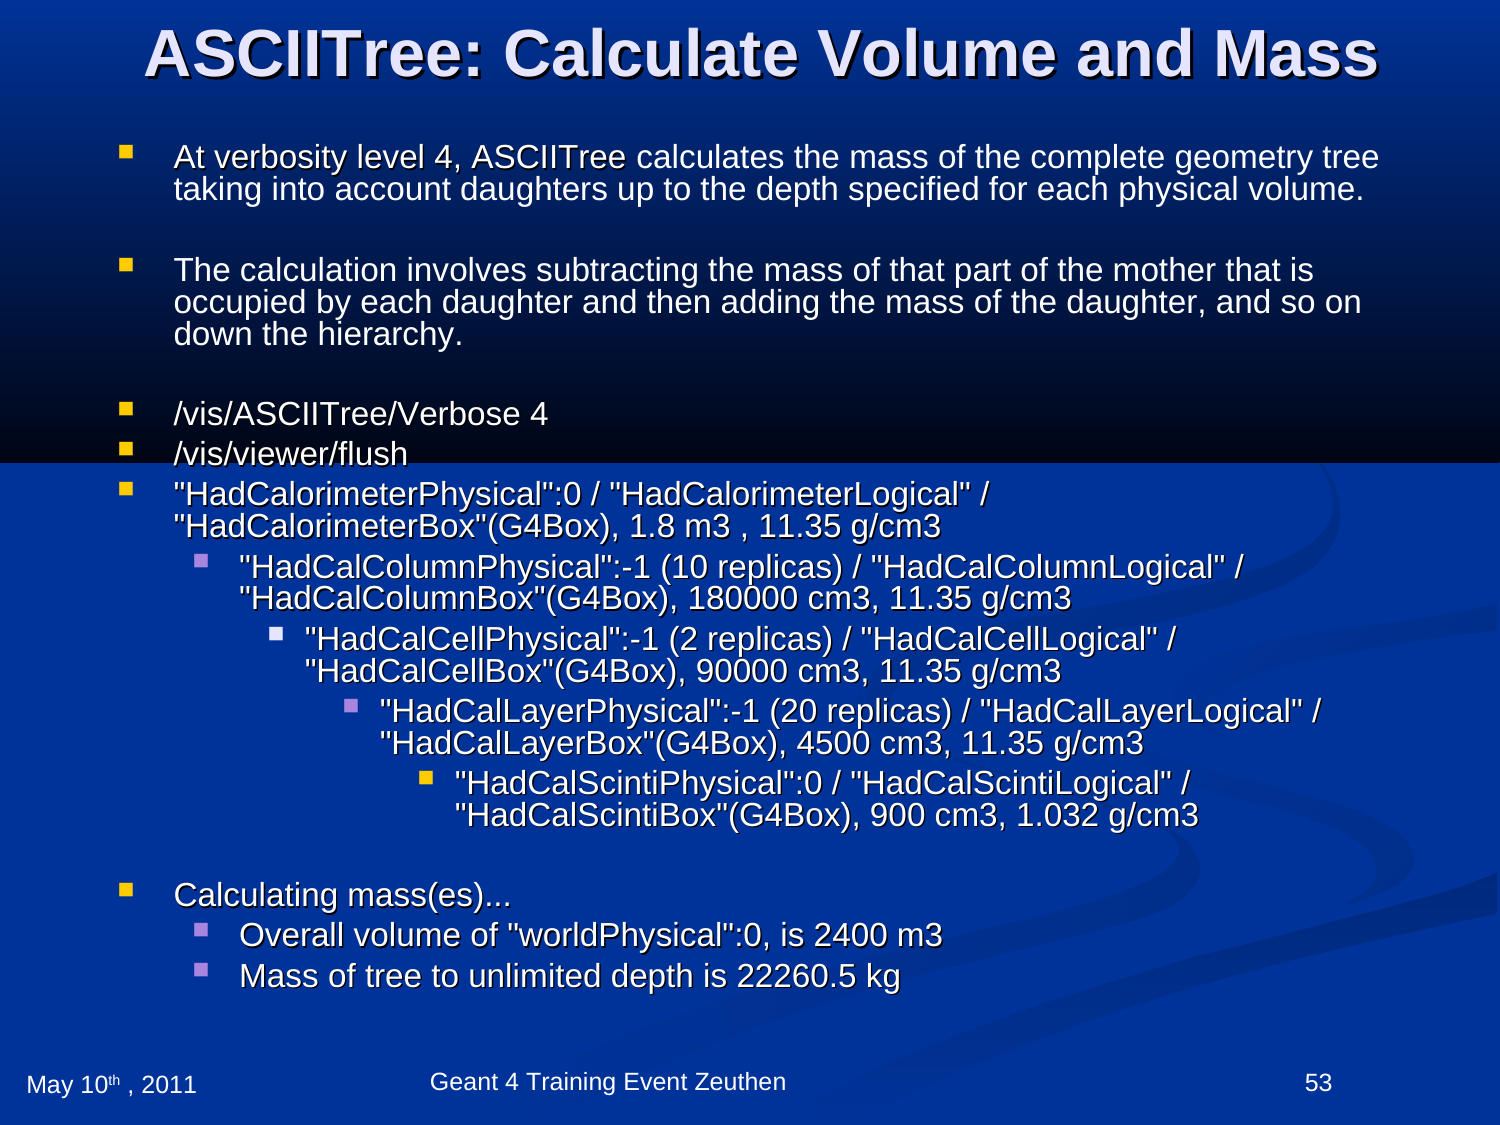

# ASCIITree: Calculate Volume and Mass
At verbosity level 4, ASCIITree calculates the mass of the complete geometry tree taking into account daughters up to the depth specified for each physical volume.
The calculation involves subtracting the mass of that part of the mother that is occupied by each daughter and then adding the mass of the daughter, and so on down the hierarchy.
/vis/ASCIITree/Verbose 4
/vis/viewer/flush
"HadCalorimeterPhysical":0 / "HadCalorimeterLogical" / "HadCalorimeterBox"(G4Box), 1.8 m3 , 11.35 g/cm3
"HadCalColumnPhysical":-1 (10 replicas) / "HadCalColumnLogical" / "HadCalColumnBox"(G4Box), 180000 cm3, 11.35 g/cm3
"HadCalCellPhysical":-1 (2 replicas) / "HadCalCellLogical" / "HadCalCellBox"(G4Box), 90000 cm3, 11.35 g/cm3
"HadCalLayerPhysical":-1 (20 replicas) / "HadCalLayerLogical" / "HadCalLayerBox"(G4Box), 4500 cm3, 11.35 g/cm3
"HadCalScintiPhysical":0 / "HadCalScintiLogical" / "HadCalScintiBox"(G4Box), 900 cm3, 1.032 g/cm3
Calculating mass(es)...
Overall volume of "worldPhysical":0, is 2400 m3
Mass of tree to unlimited depth is 22260.5 kg
Introduction to Geant4 Visualization J. Perl
10 January 2011
53